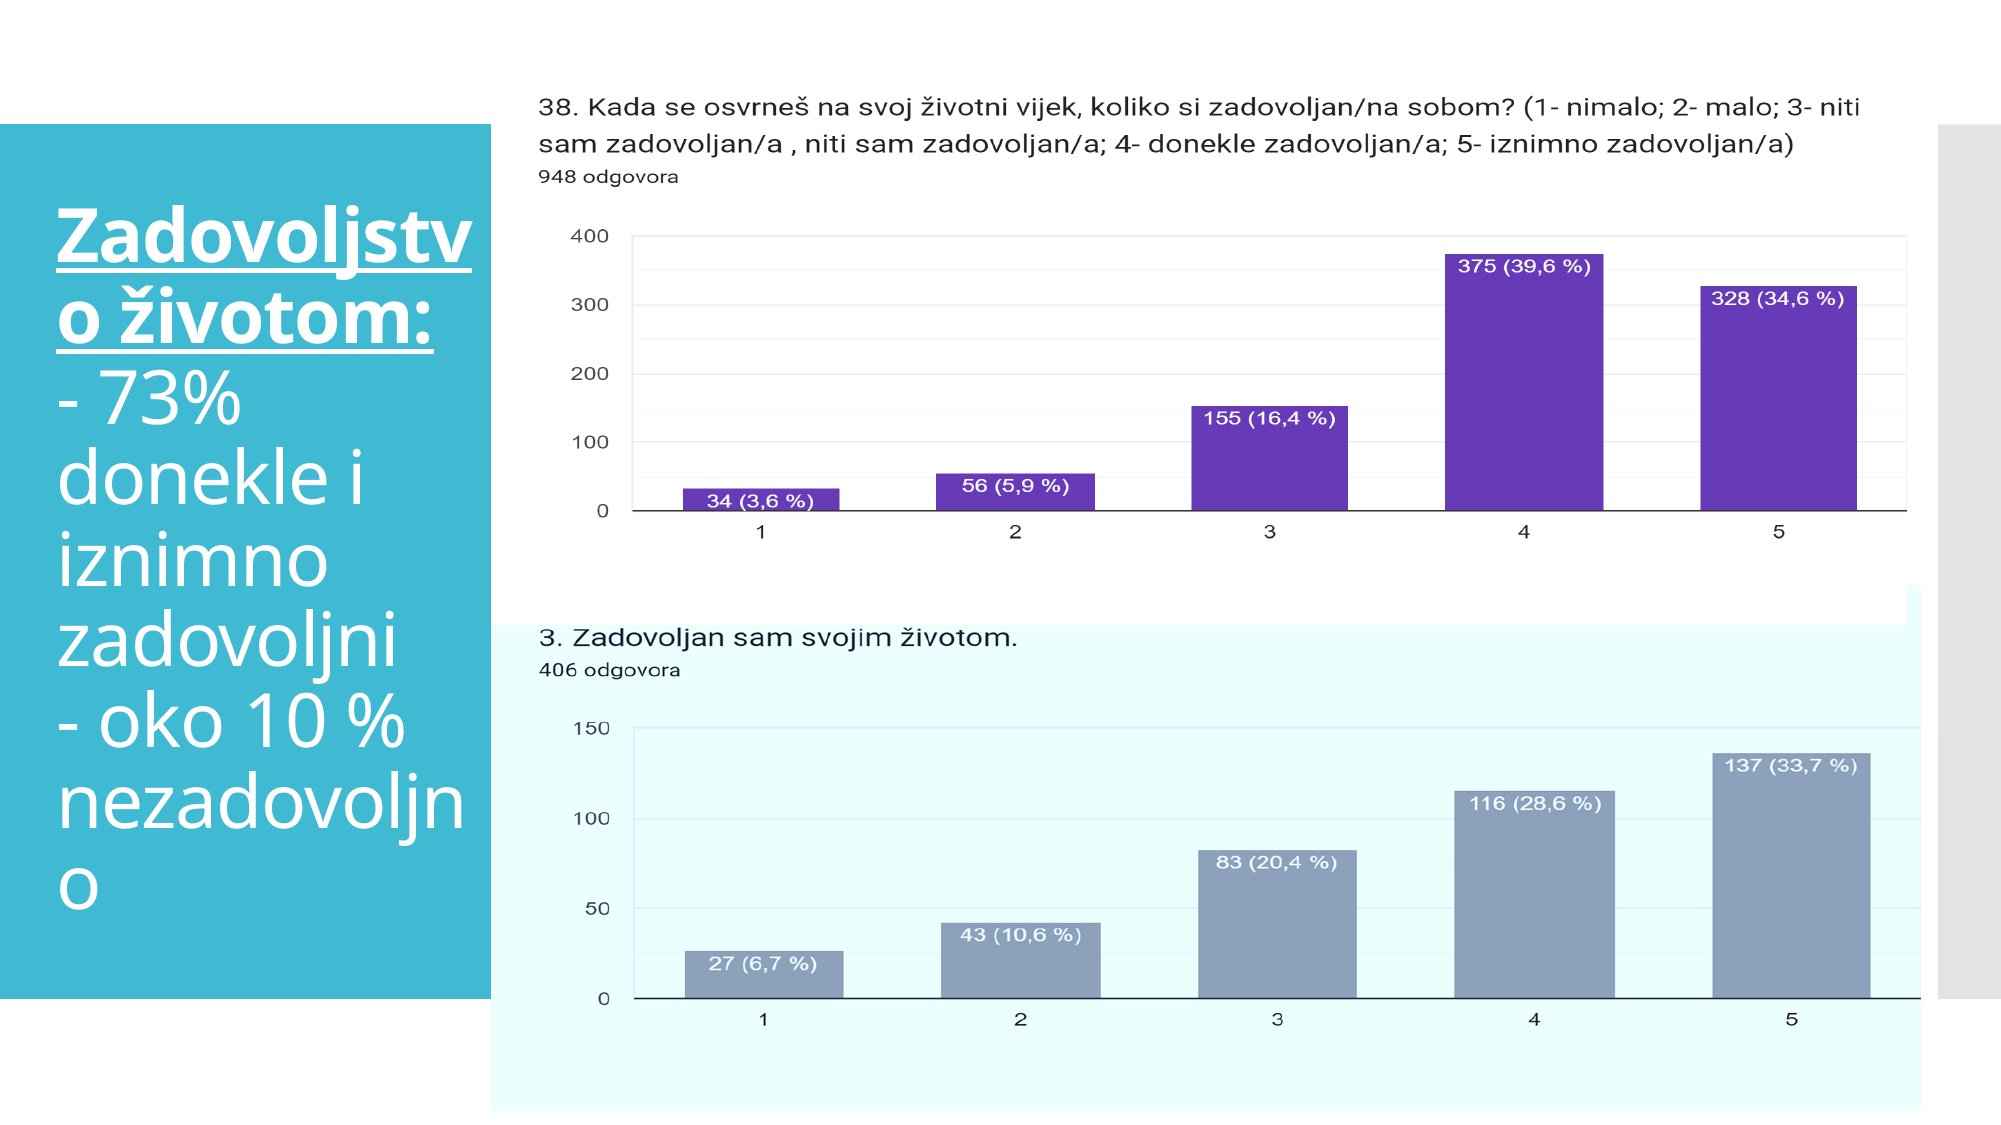

# Zadovoljstvo životom: - 73% donekle i iznimno zadovoljni - oko 10 % nezadovoljno